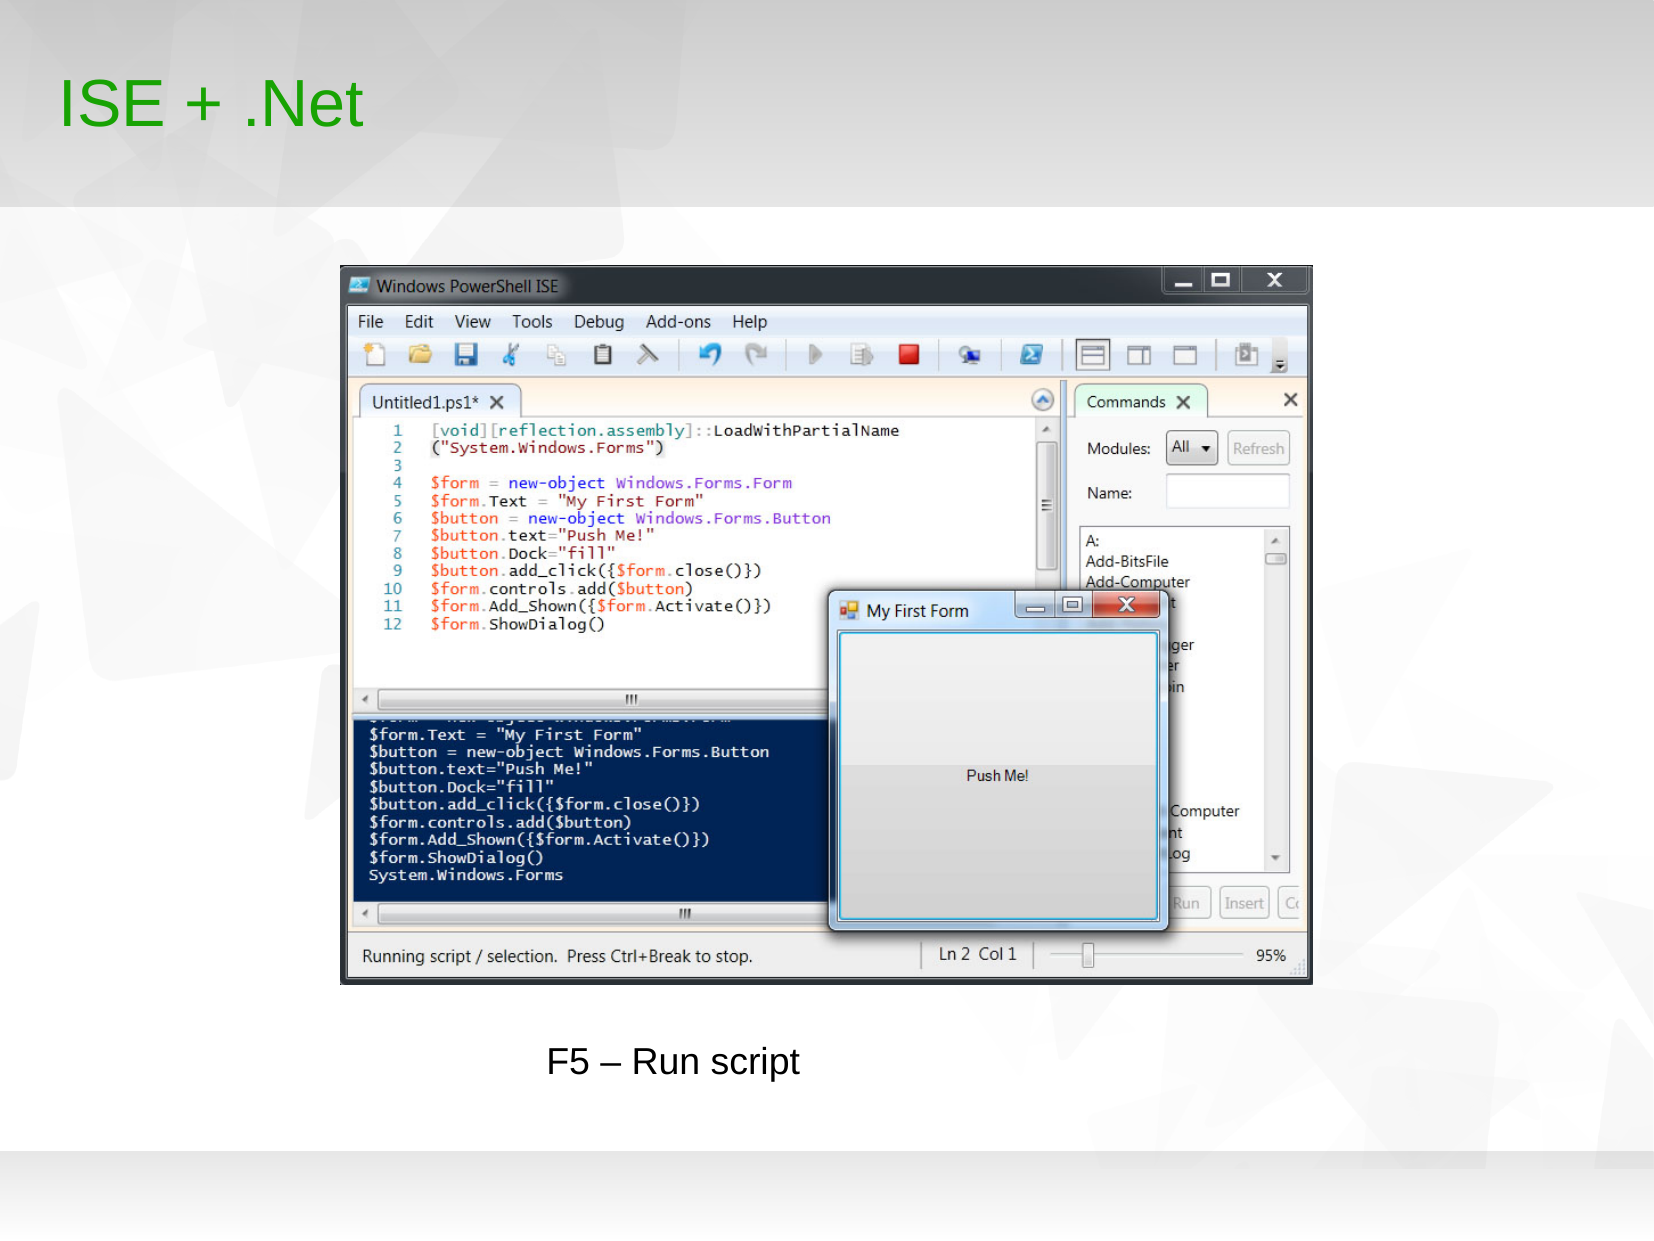

# ISE + .Net
F5 – Run script